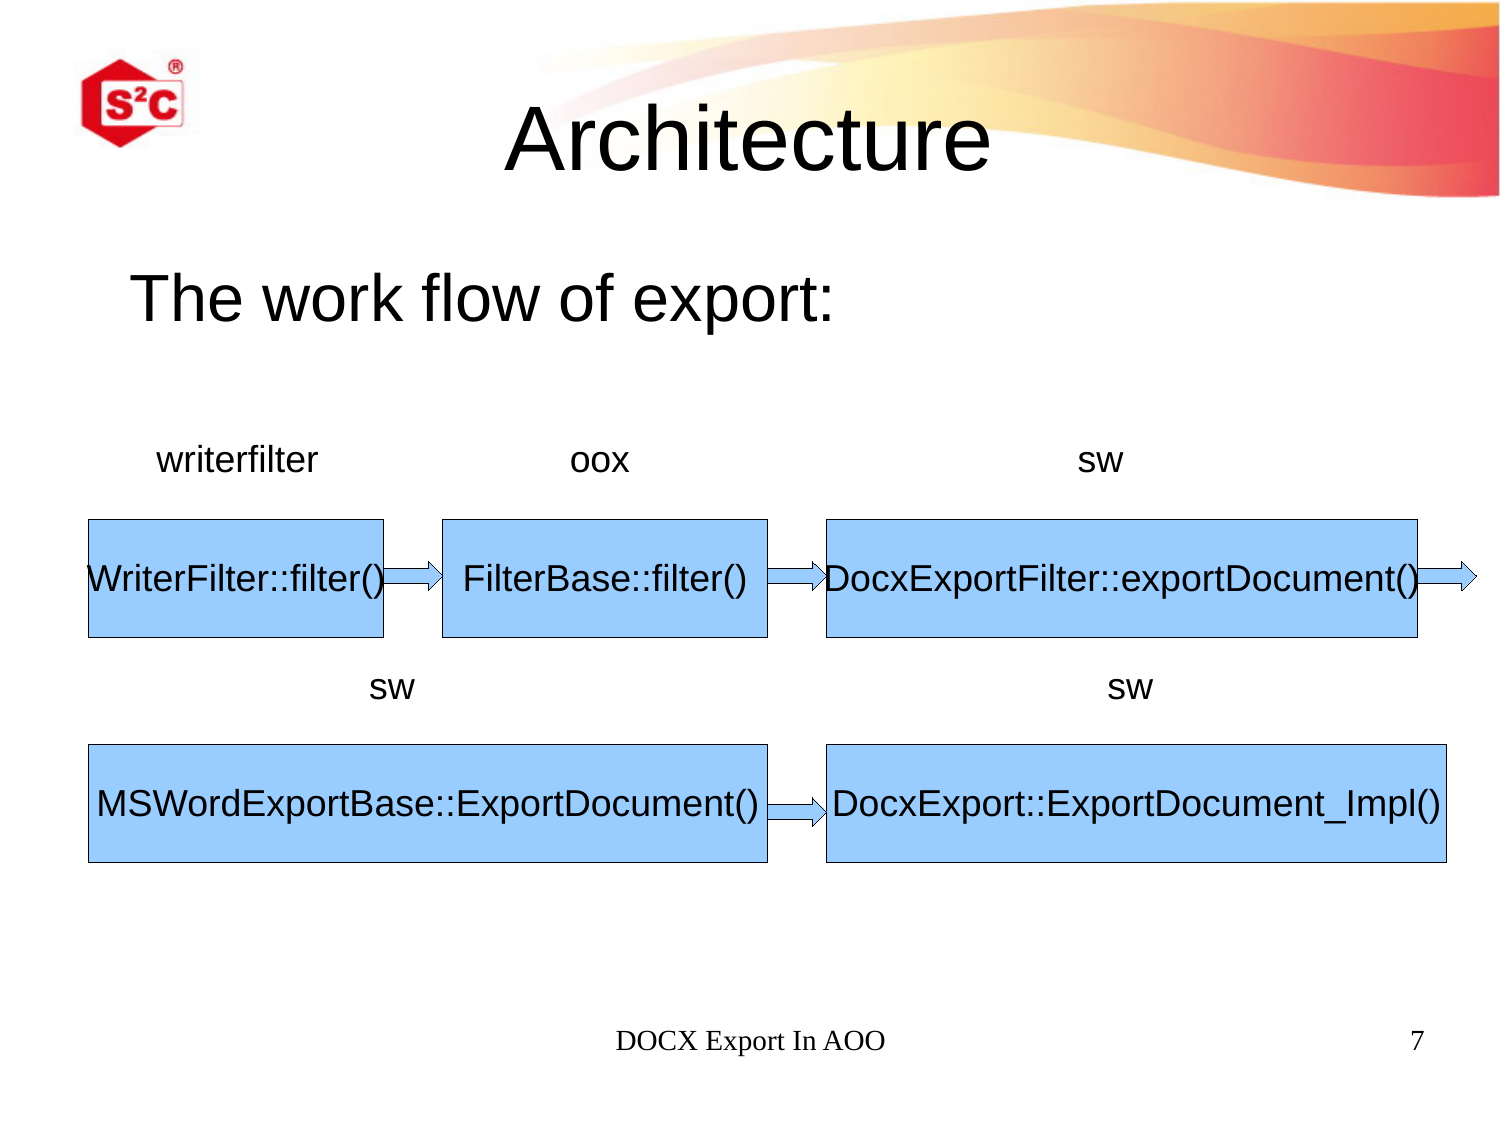

# Architecture
The work flow of export:
writerfilter
oox
sw
WriterFilter::filter()
FilterBase::filter()
DocxExportFilter::exportDocument()
sw
sw
MSWordExportBase::ExportDocument()
DocxExport::ExportDocument_Impl()
DOCX Export In AOO
7